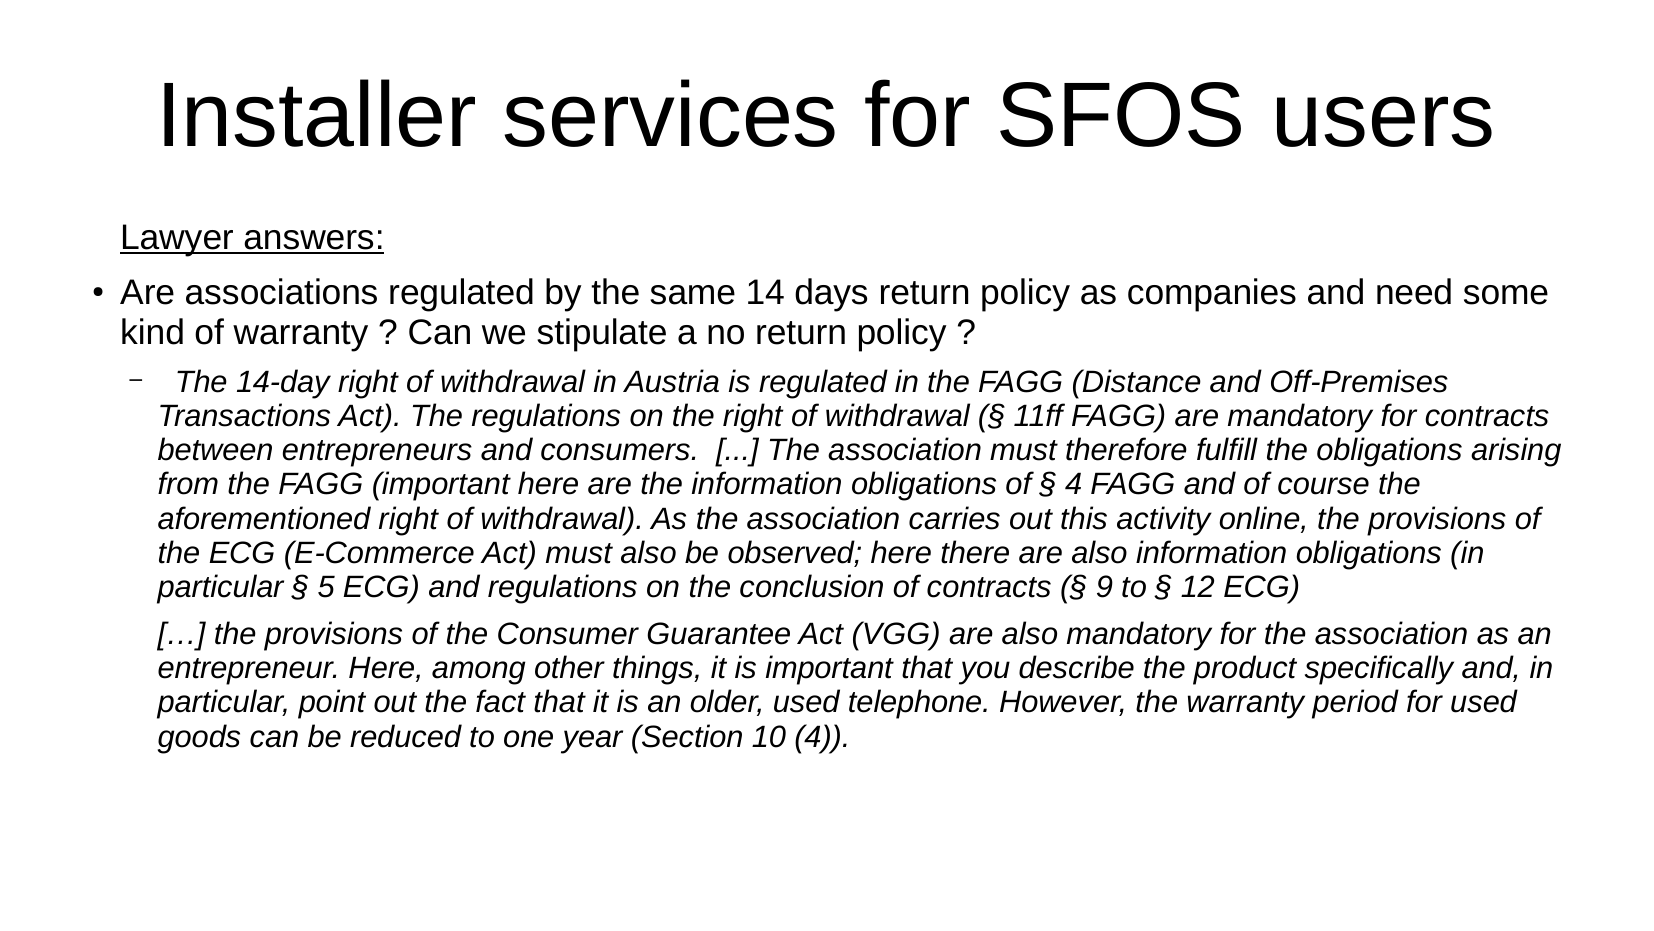

Installer services for SFOS users
# Lawyer answers:
Are associations regulated by the same 14 days return policy as companies and need some kind of warranty ? Can we stipulate a no return policy ?
 The 14-day right of withdrawal in Austria is regulated in the FAGG (Distance and Off-Premises Transactions Act). The regulations on the right of withdrawal (§ 11ff FAGG) are mandatory for contracts between entrepreneurs and consumers. [...] The association must therefore fulfill the obligations arising from the FAGG (important here are the information obligations of § 4 FAGG and of course the aforementioned right of withdrawal). As the association carries out this activity online, the provisions of the ECG (E-Commerce Act) must also be observed; here there are also information obligations (in particular § 5 ECG) and regulations on the conclusion of contracts (§ 9 to § 12 ECG)
[…] the provisions of the Consumer Guarantee Act (VGG) are also mandatory for the association as an entrepreneur. Here, among other things, it is important that you describe the product specifically and, in particular, point out the fact that it is an older, used telephone. However, the warranty period for used goods can be reduced to one year (Section 10 (4)).